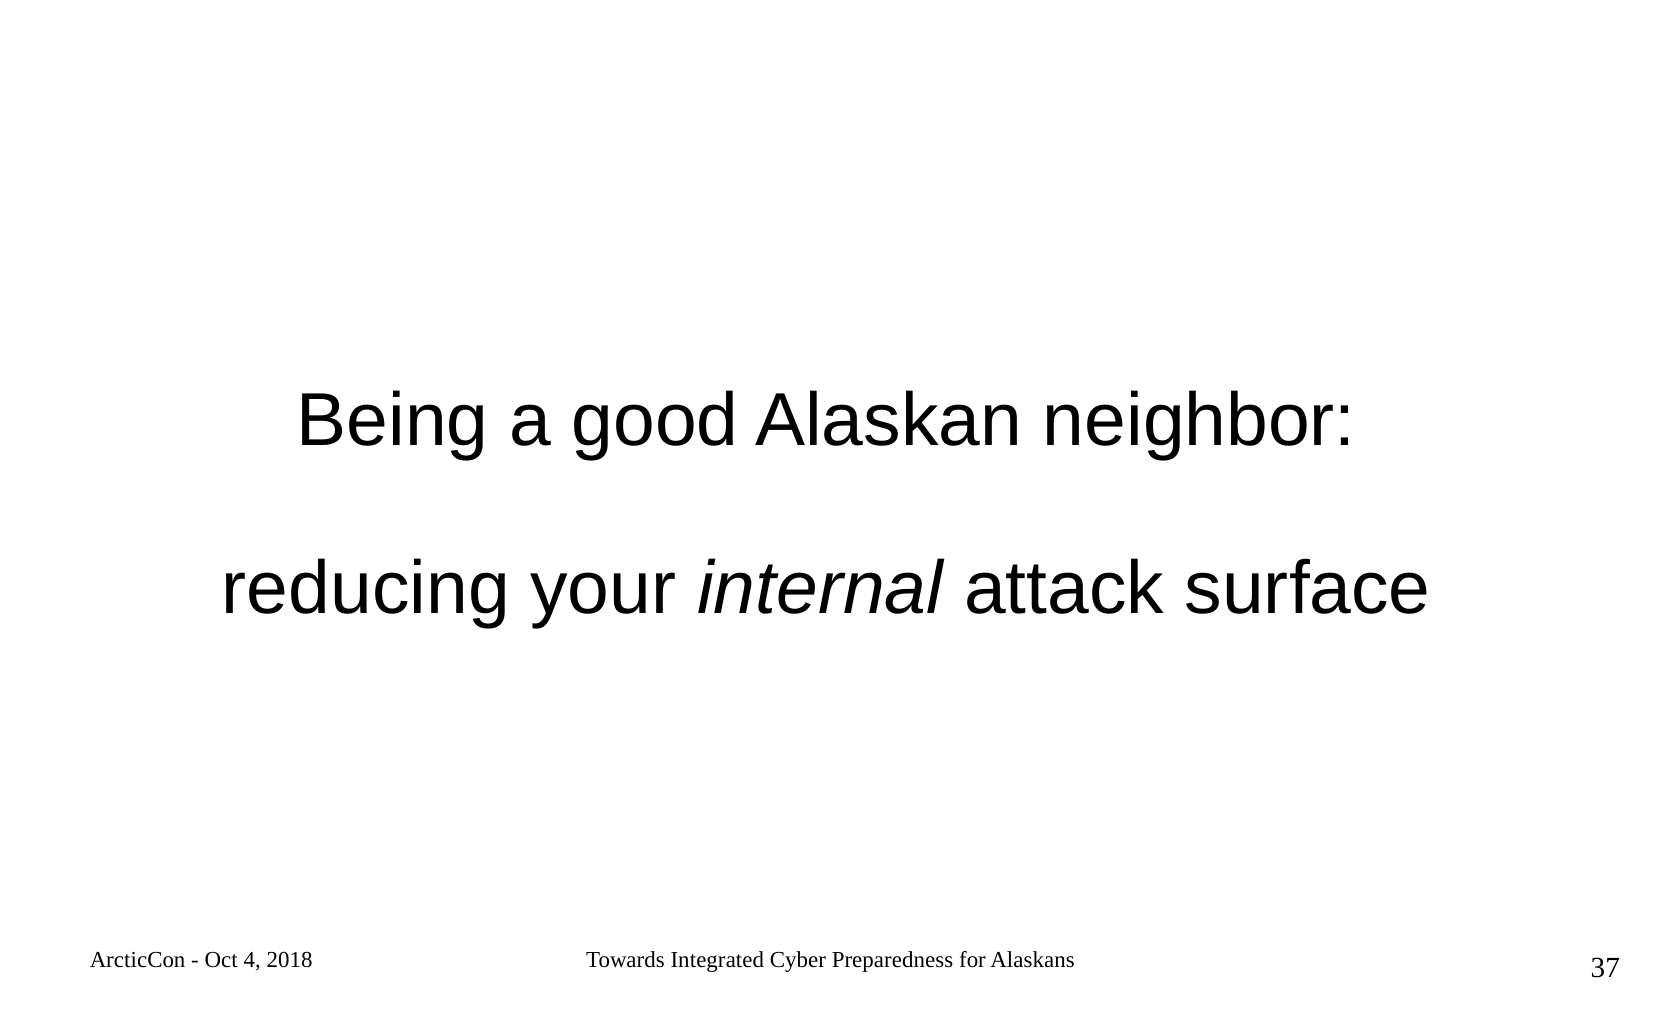

# Being a good Alaskan neighbor:
reducing your internal attack surface